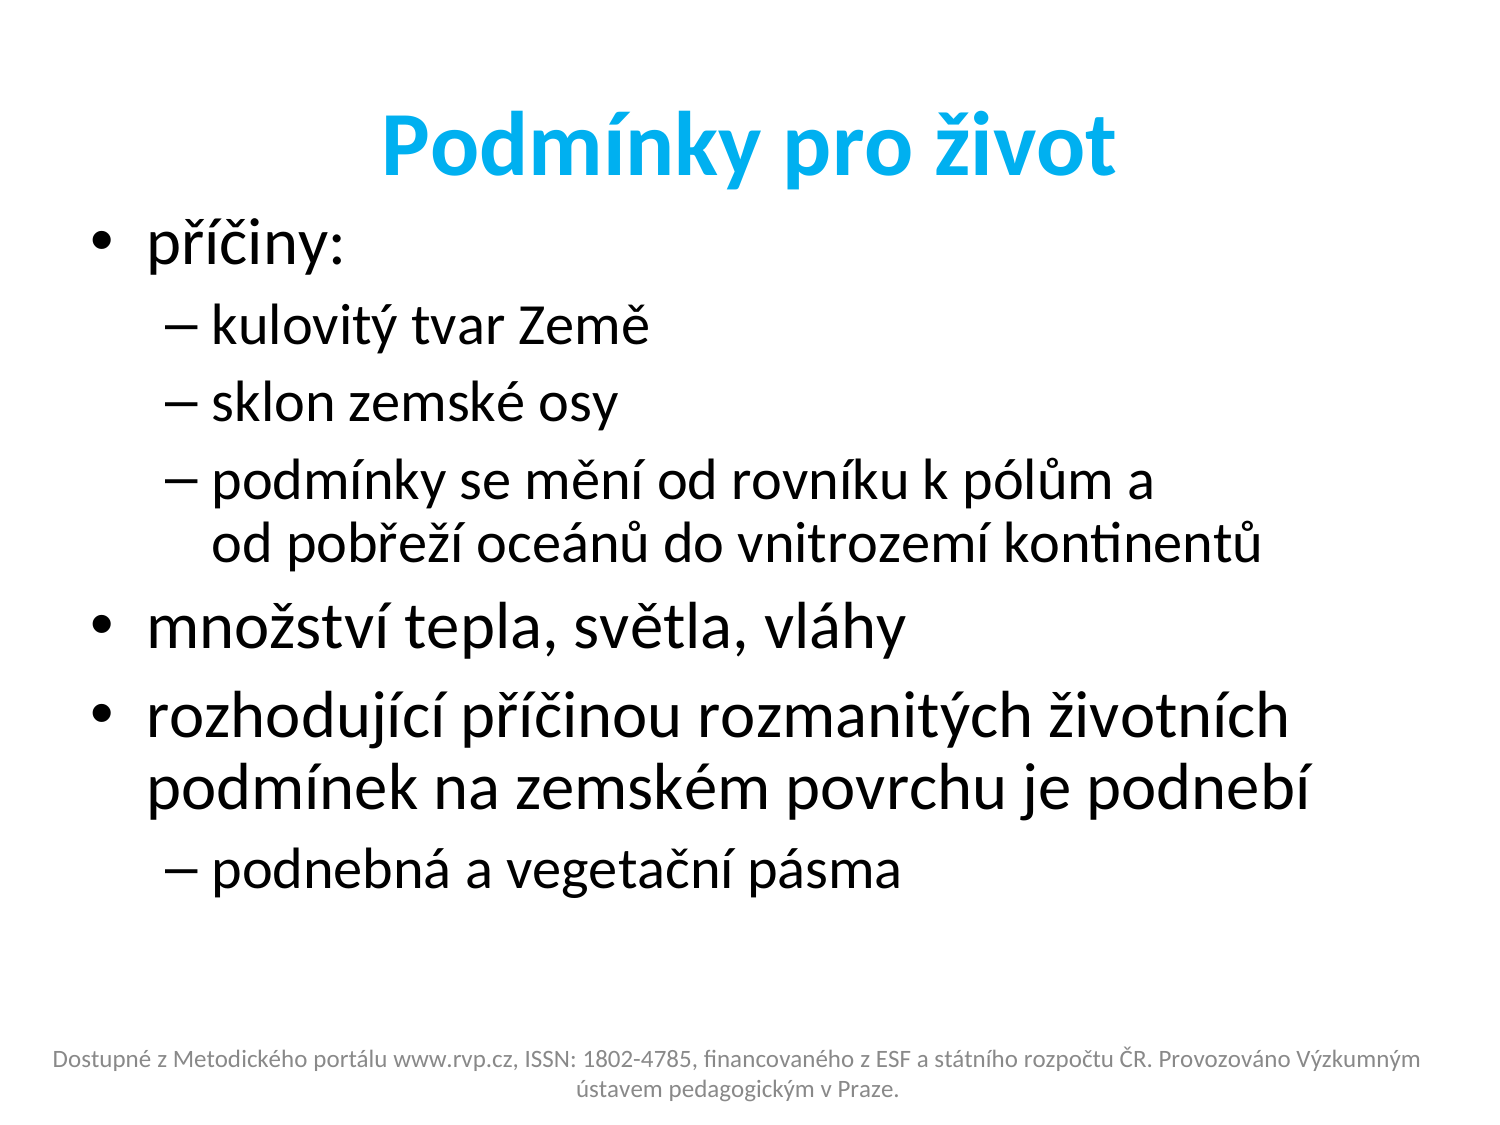

# Podmínky pro život
příčiny:
kulovitý tvar Země
sklon zemské osy
podmínky se mění od rovníku k pólům a
od pobřeží oceánů do vnitrozemí kontinentů
množství tepla, světla, vláhy
rozhodující příčinou rozmanitých životních podmínek na zemském povrchu je podnebí
podnebná a vegetační pásma
Dostupné z Metodického portálu www.rvp.cz, ISSN: 1802-4785, financovaného z ESF a státního rozpočtu ČR. Provozováno Výzkumným ústavem pedagogickým v Praze.